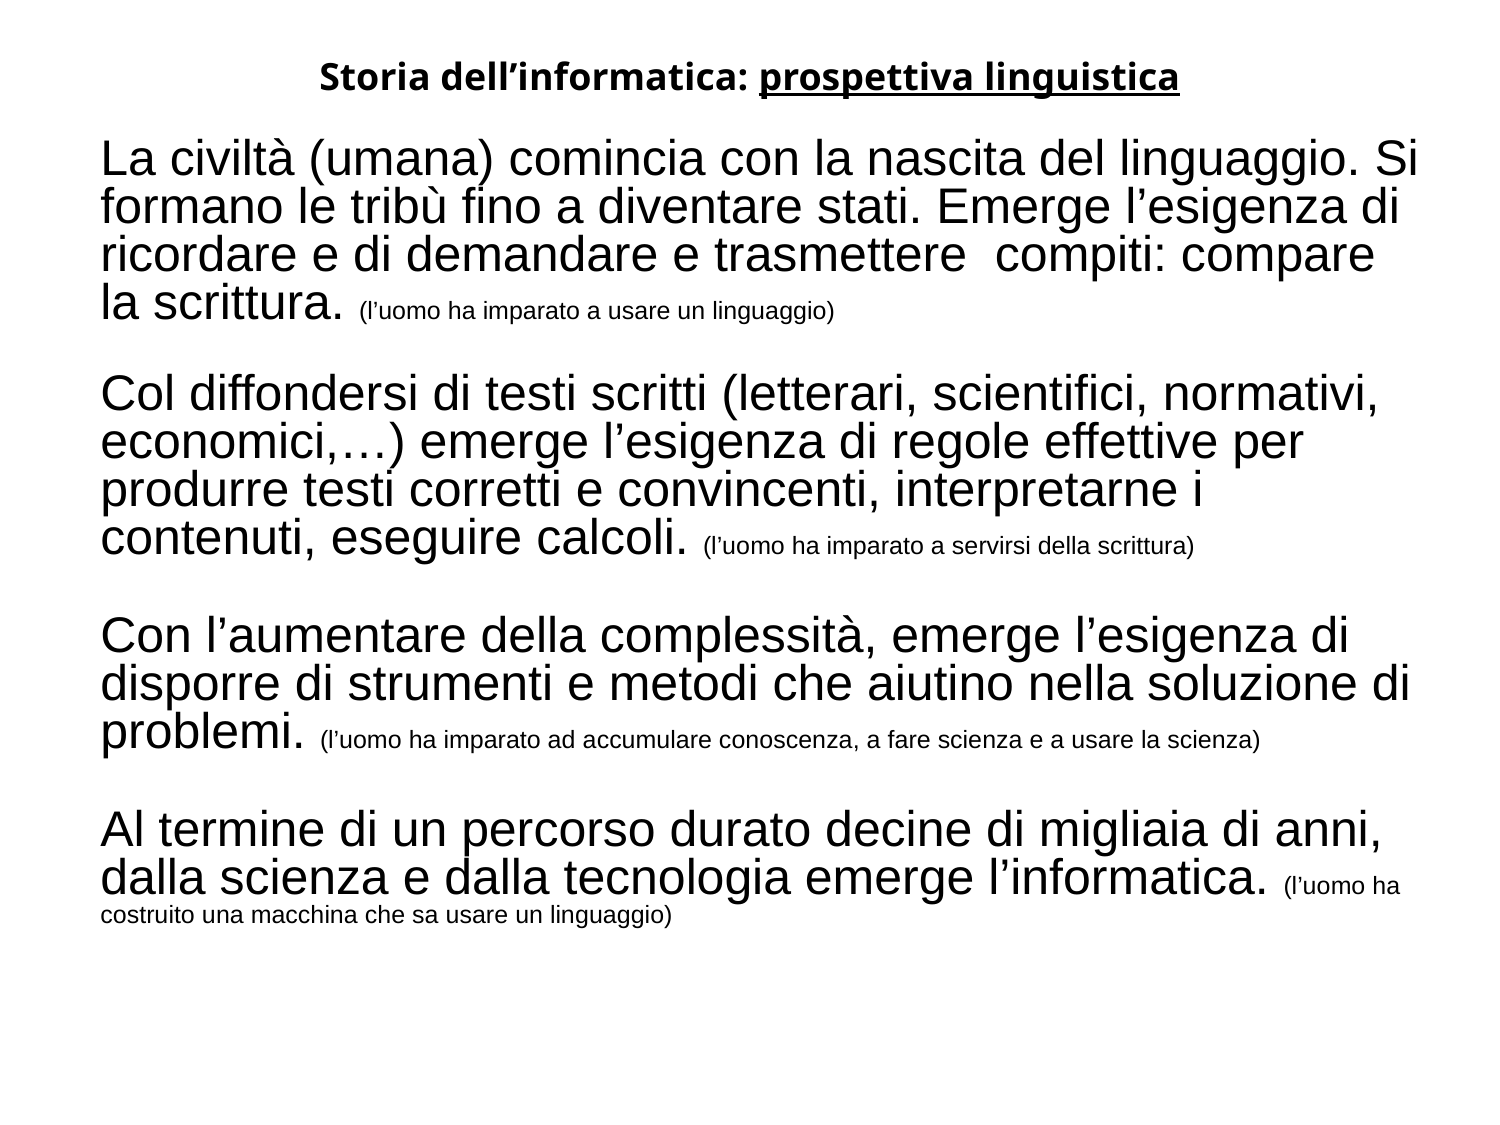

# Storia dell’informatica: prospettiva linguistica
La civiltà (umana) comincia con la nascita del linguaggio. Si formano le tribù fino a diventare stati. Emerge l’esigenza di ricordare e di demandare e trasmettere compiti: compare la scrittura. (l’uomo ha imparato a usare un linguaggio)
Col diffondersi di testi scritti (letterari, scientifici, normativi, economici,…) emerge l’esigenza di regole effettive per produrre testi corretti e convincenti, interpretarne i contenuti, eseguire calcoli. (l’uomo ha imparato a servirsi della scrittura)
Con l’aumentare della complessità, emerge l’esigenza di disporre di strumenti e metodi che aiutino nella soluzione di problemi. (l’uomo ha imparato ad accumulare conoscenza, a fare scienza e a usare la scienza)
Al termine di un percorso durato decine di migliaia di anni, dalla scienza e dalla tecnologia emerge l’informatica. (l’uomo ha costruito una macchina che sa usare un linguaggio)